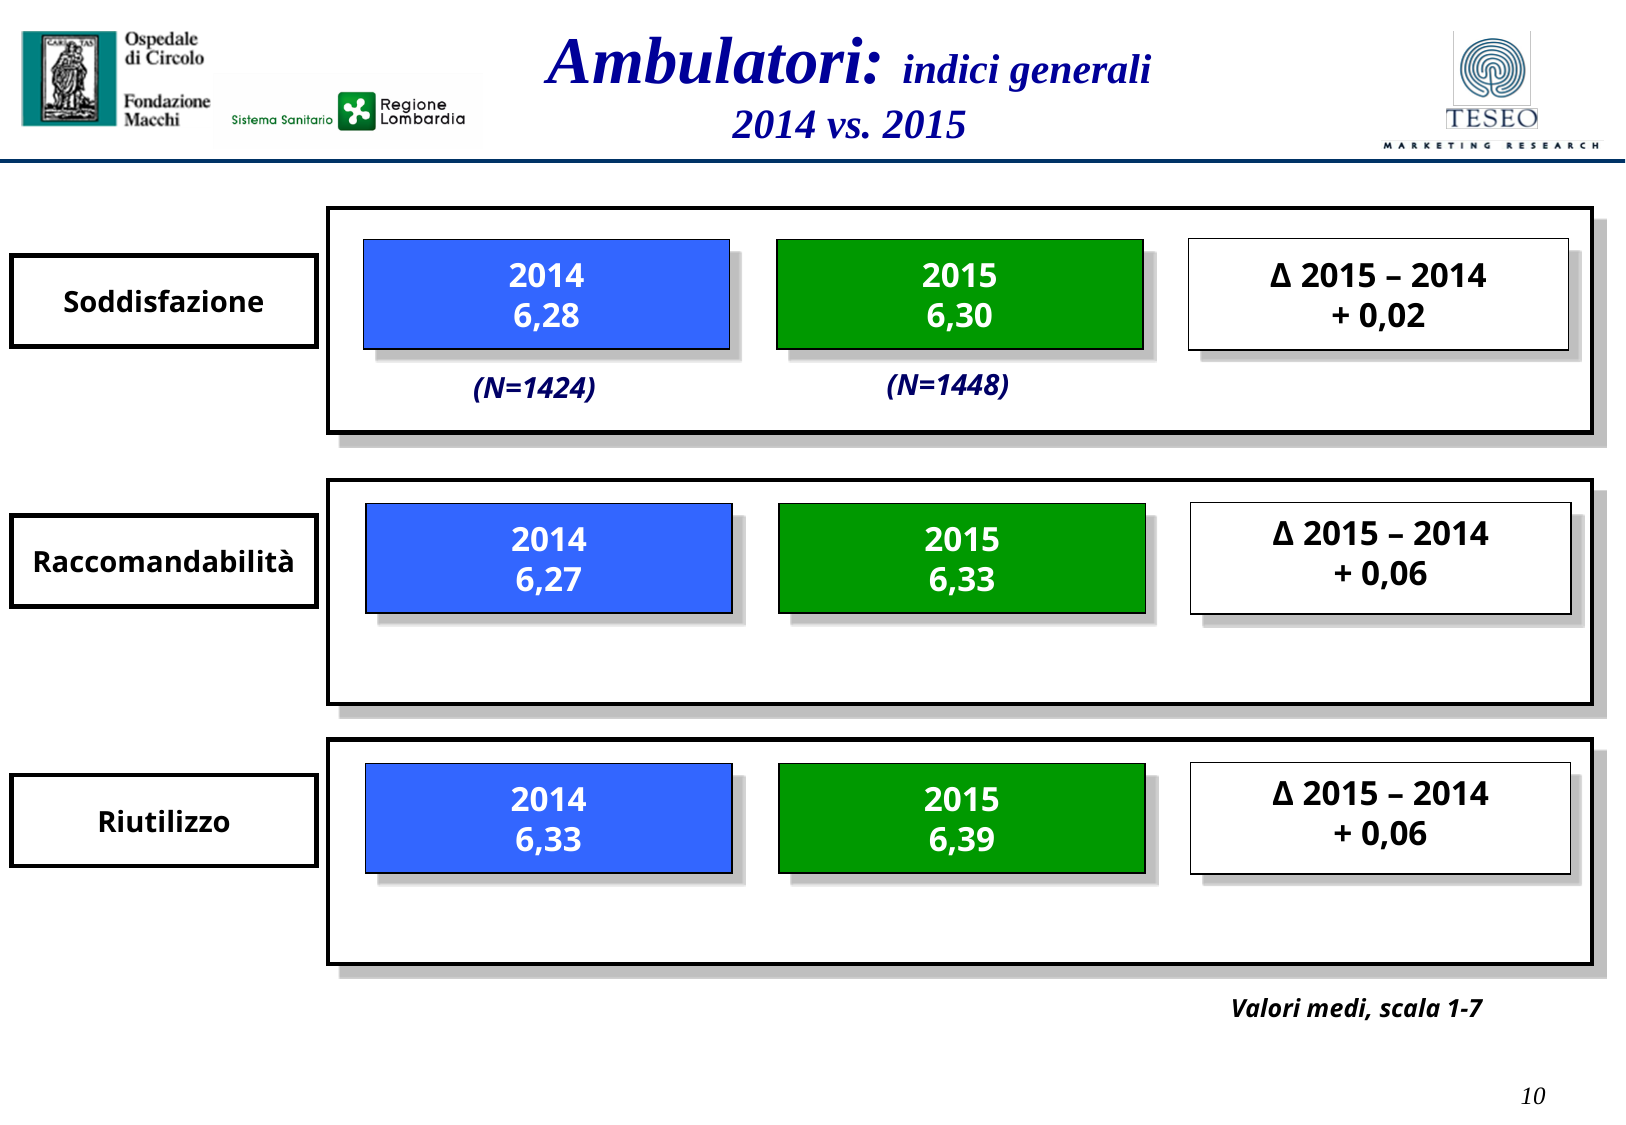

Ambulatori: indici generali
2014 vs. 2015
Δ 2015 – 2014
+ 0,02
2014
6,28
2015
6,30
Soddisfazione
(N=1448)
(N=1424)
Δ 2015 – 2014
+ 0,06
2014
6,27
2015
6,33
Raccomandabilità
Δ 2015 – 2014
+ 0,06
2014
6,33
2015
6,39
Riutilizzo
Valori medi, scala 1-7